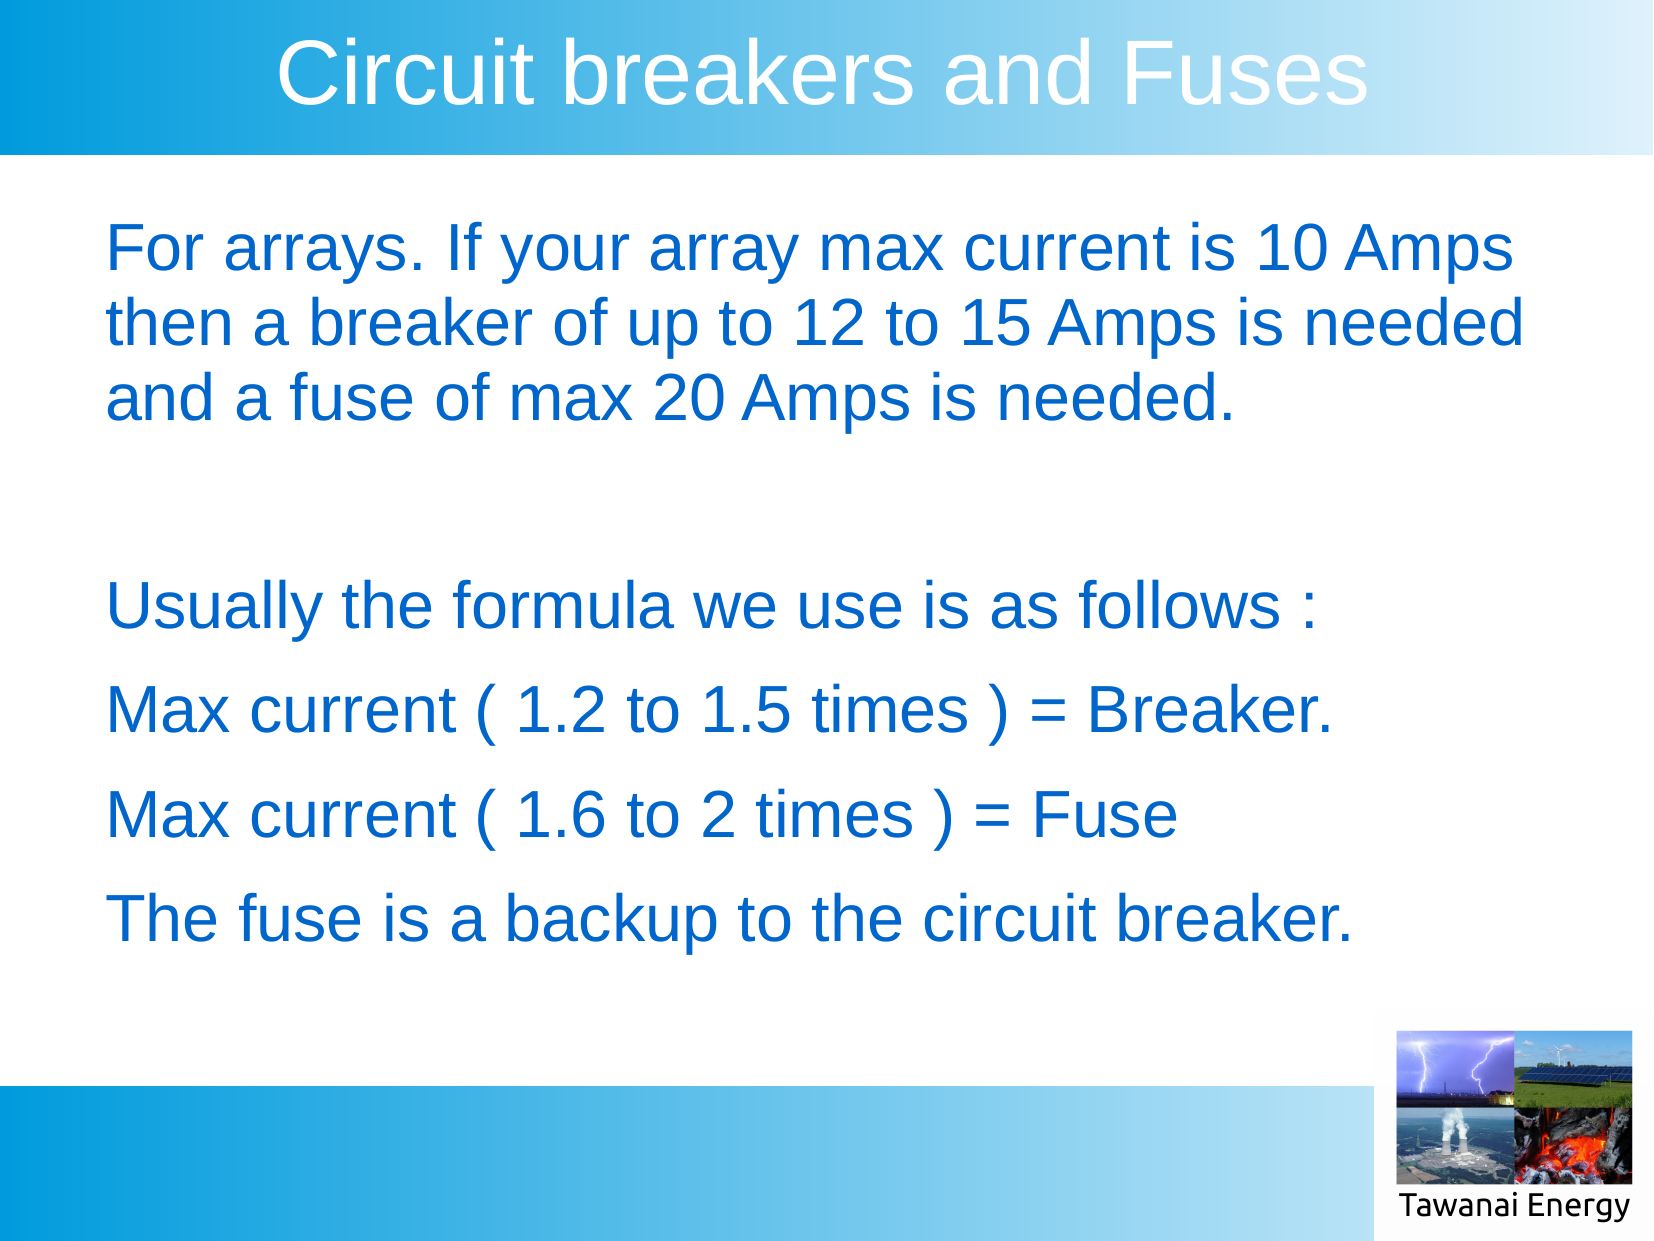

# Circuit breakers and Fuses
For arrays. If your array max current is 10 Amps then a breaker of up to 12 to 15 Amps is needed and a fuse of max 20 Amps is needed.
Usually the formula we use is as follows :
Max current ( 1.2 to 1.5 times ) = Breaker.
Max current ( 1.6 to 2 times ) = Fuse
The fuse is a backup to the circuit breaker.